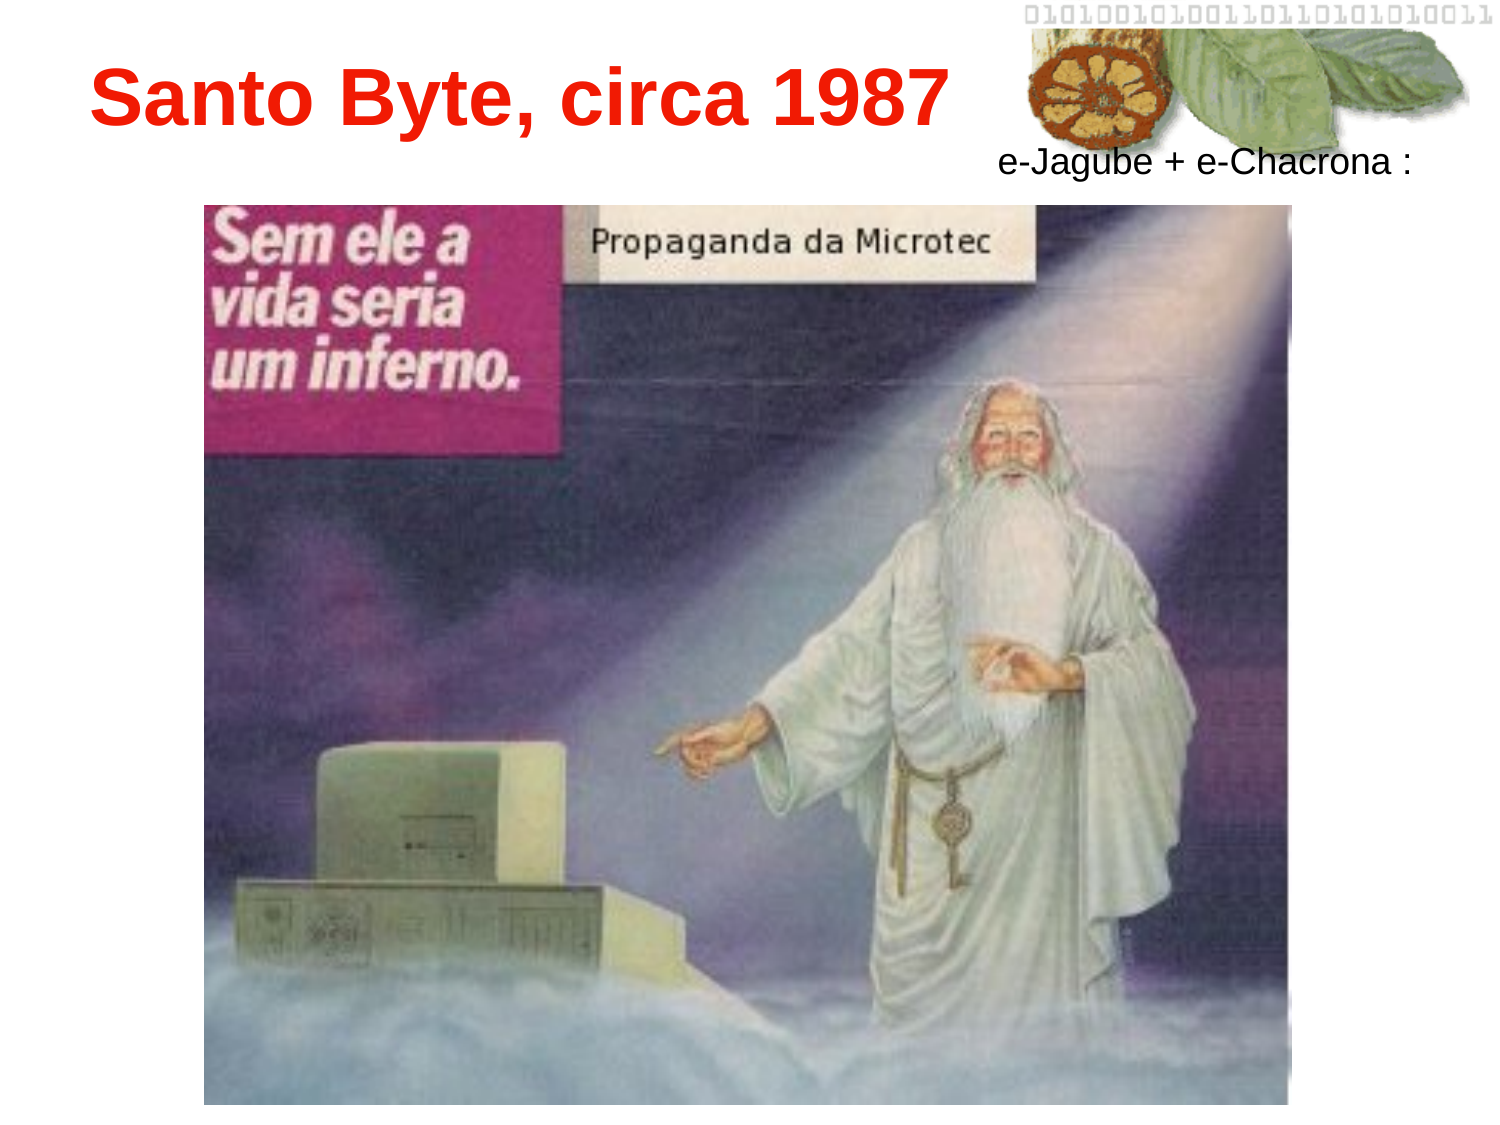

# Santo Byte, circa 1987
e-Jagube + e-Chacrona :